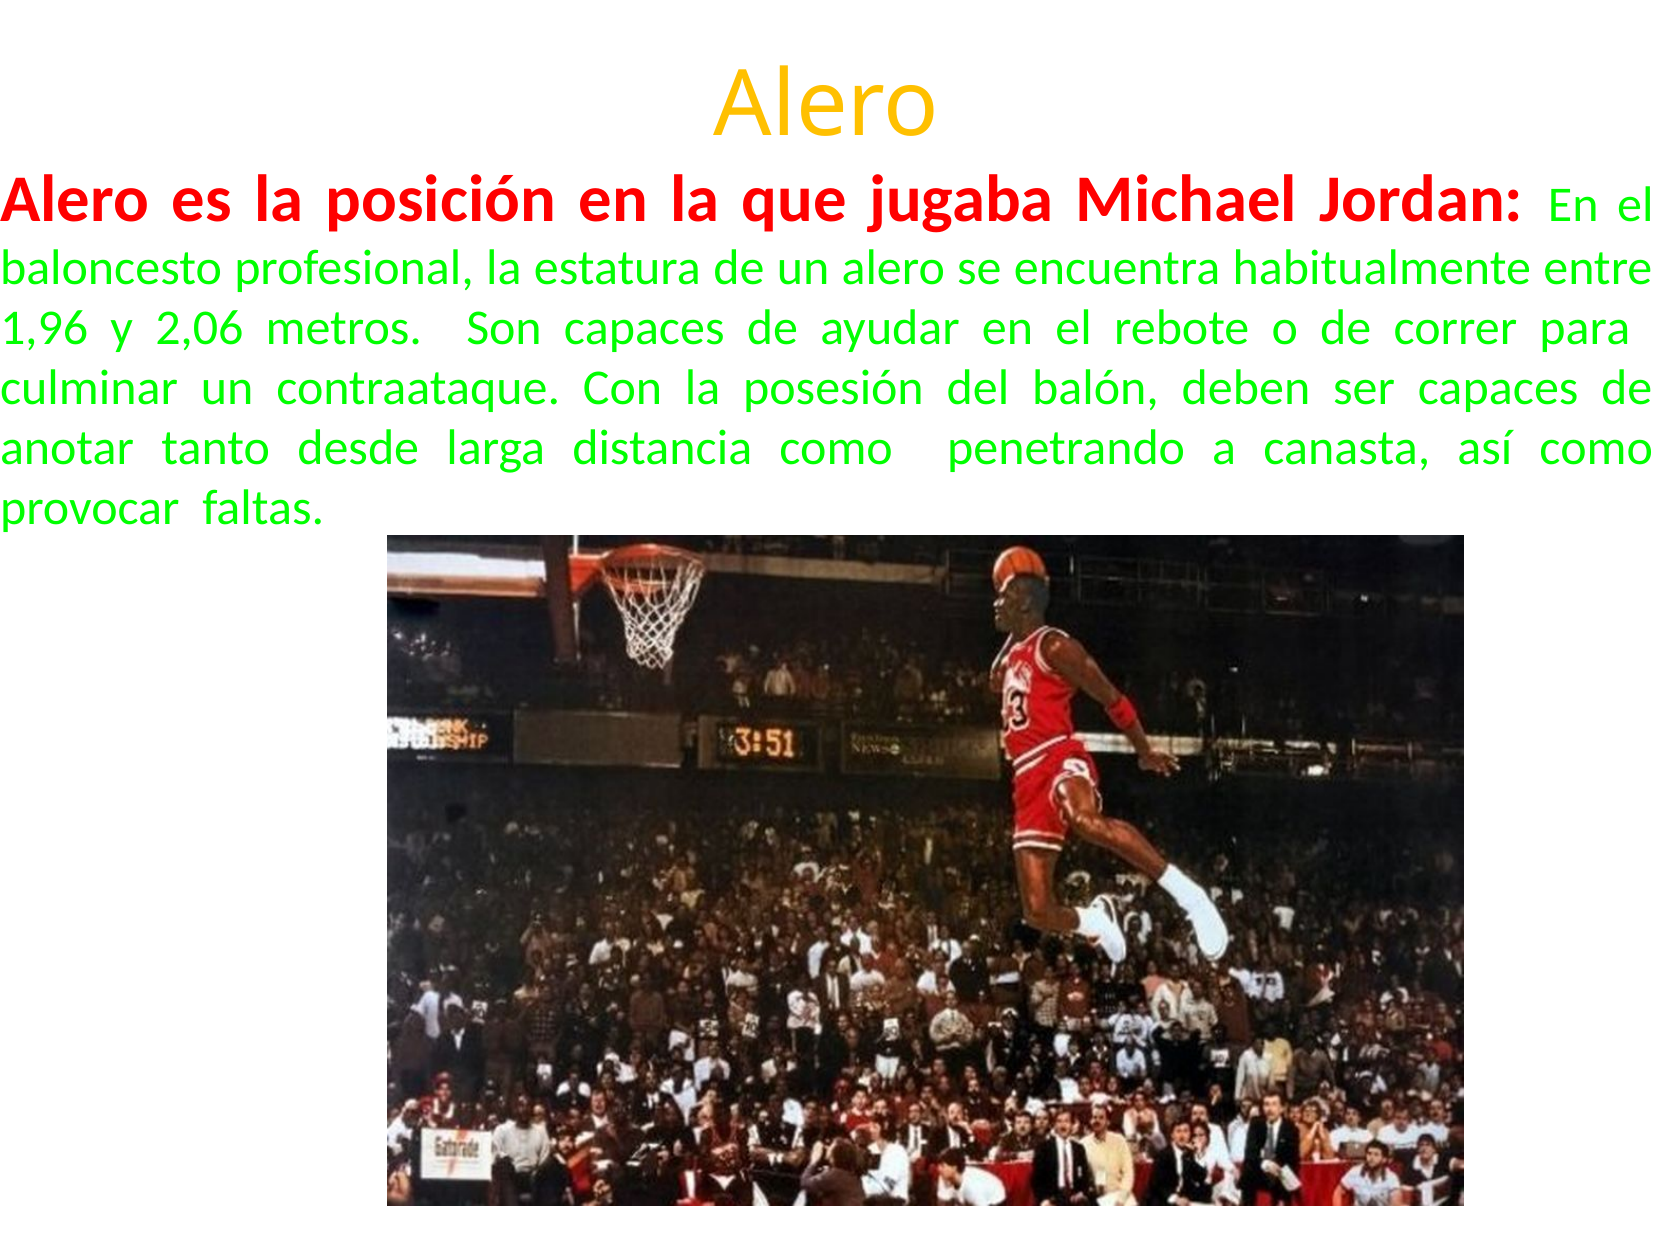

# Alero
Alero es la posición en la que jugaba Michael Jordan: En el baloncesto profesional, la estatura de un alero se encuentra habitualmente entre 1,96 y 2,06 metros. Son capaces de ayudar en el rebote o de correr para culminar un contraataque. Con la posesión del balón, deben ser capaces de anotar tanto desde larga distancia como penetrando a canasta, así como provocar faltas.